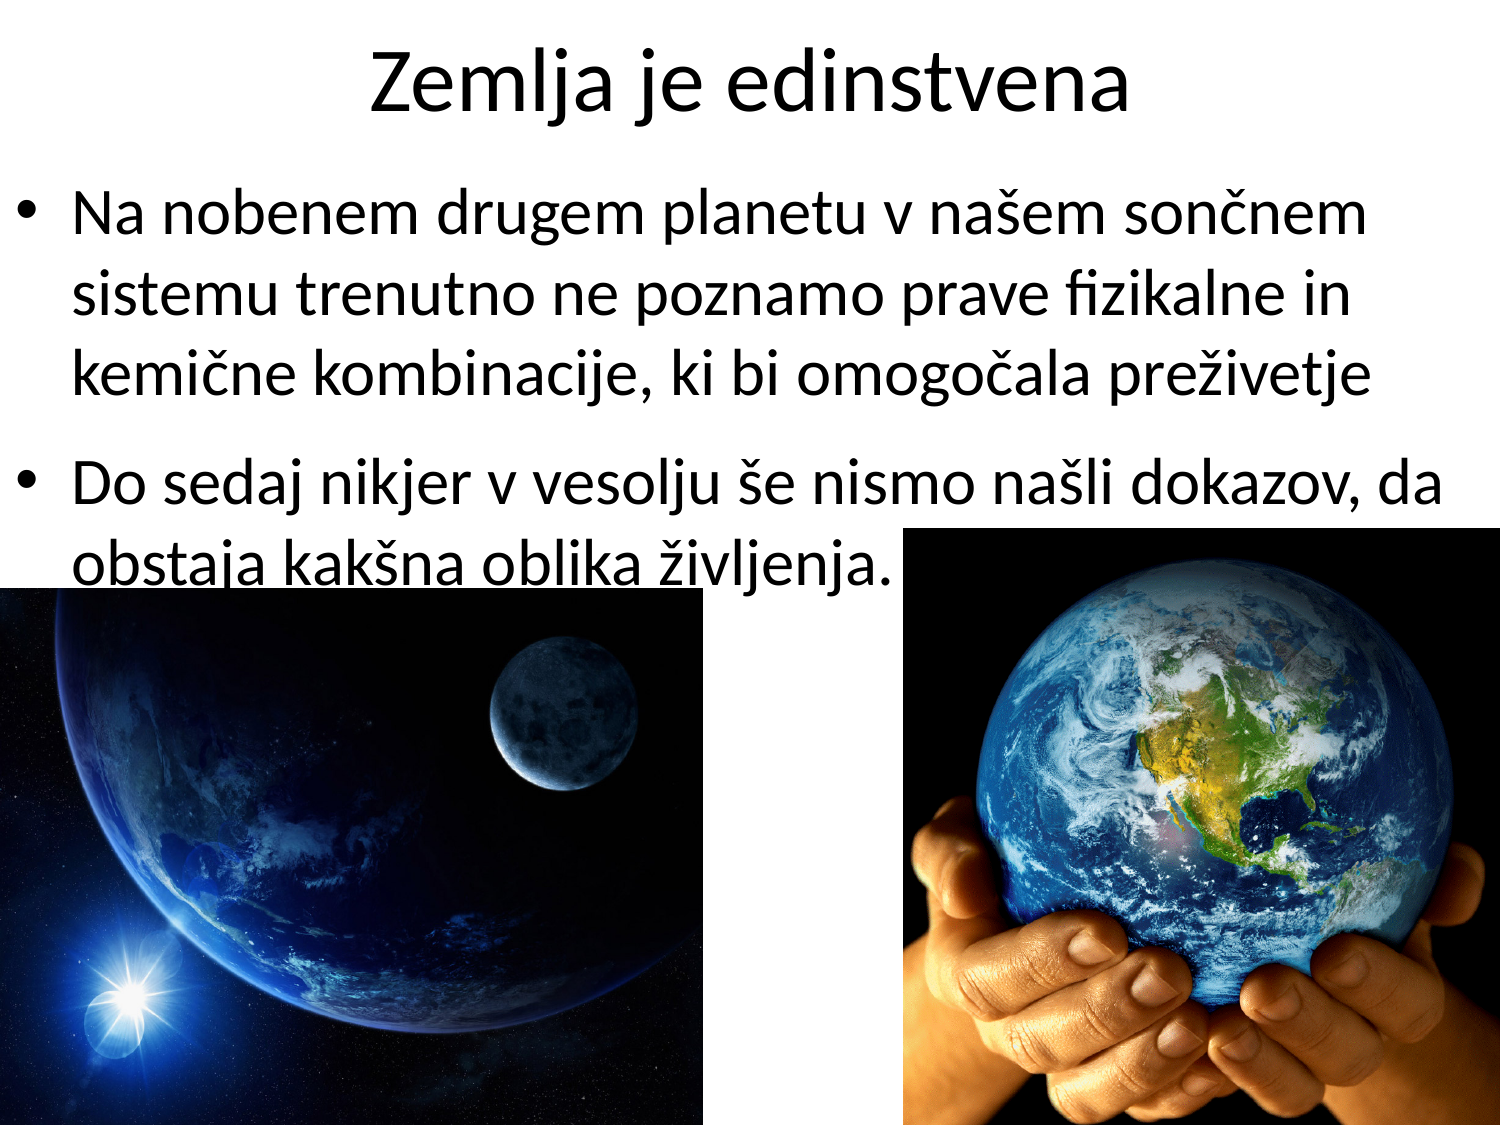

# Zemlja je edinstvena
Na nobenem drugem planetu v našem sončnem sistemu trenutno ne poznamo prave fizikalne in kemične kombinacije, ki bi omogočala preživetje
Do sedaj nikjer v vesolju še nismo našli dokazov, da obstaja kakšna oblika življenja.